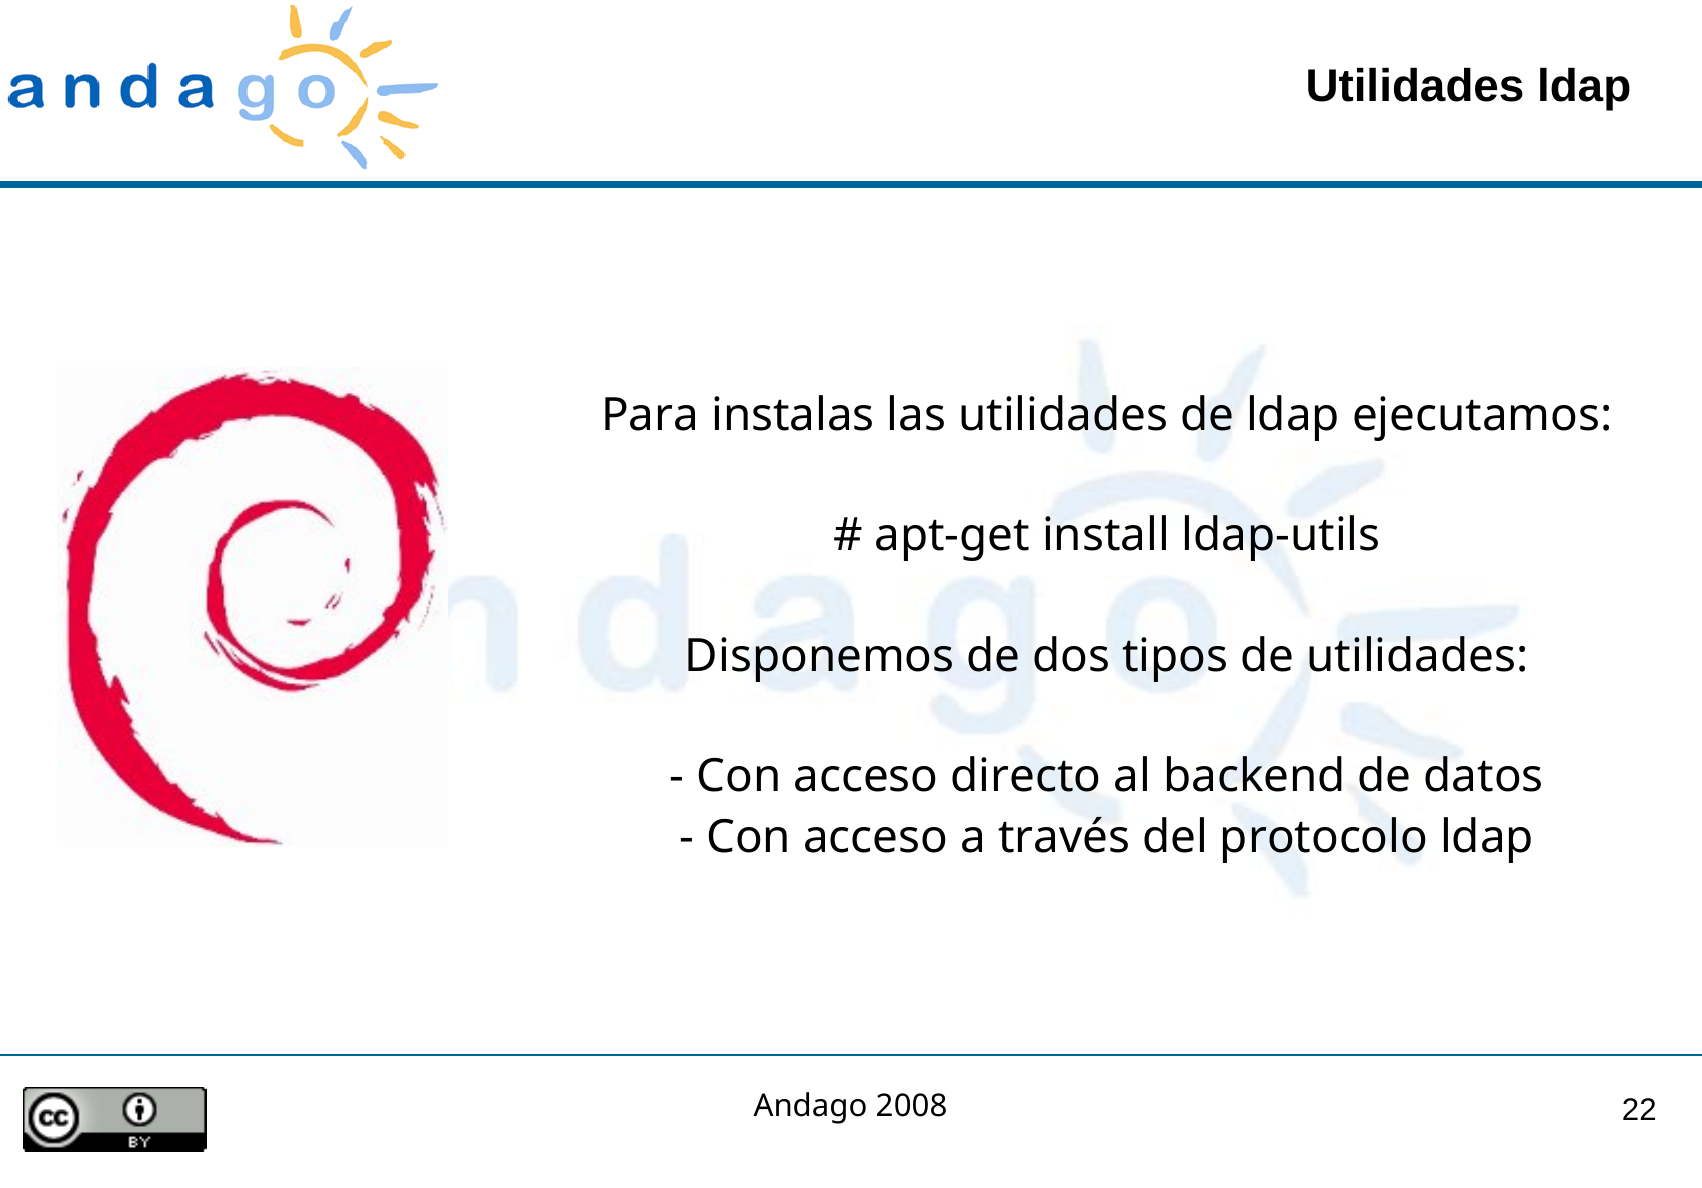

# Utilidades ldap
Para instalas las utilidades de ldap ejecutamos:
# apt-get install ldap-utils
Disponemos de dos tipos de utilidades:
- Con acceso directo al backend de datos
- Con acceso a través del protocolo ldap